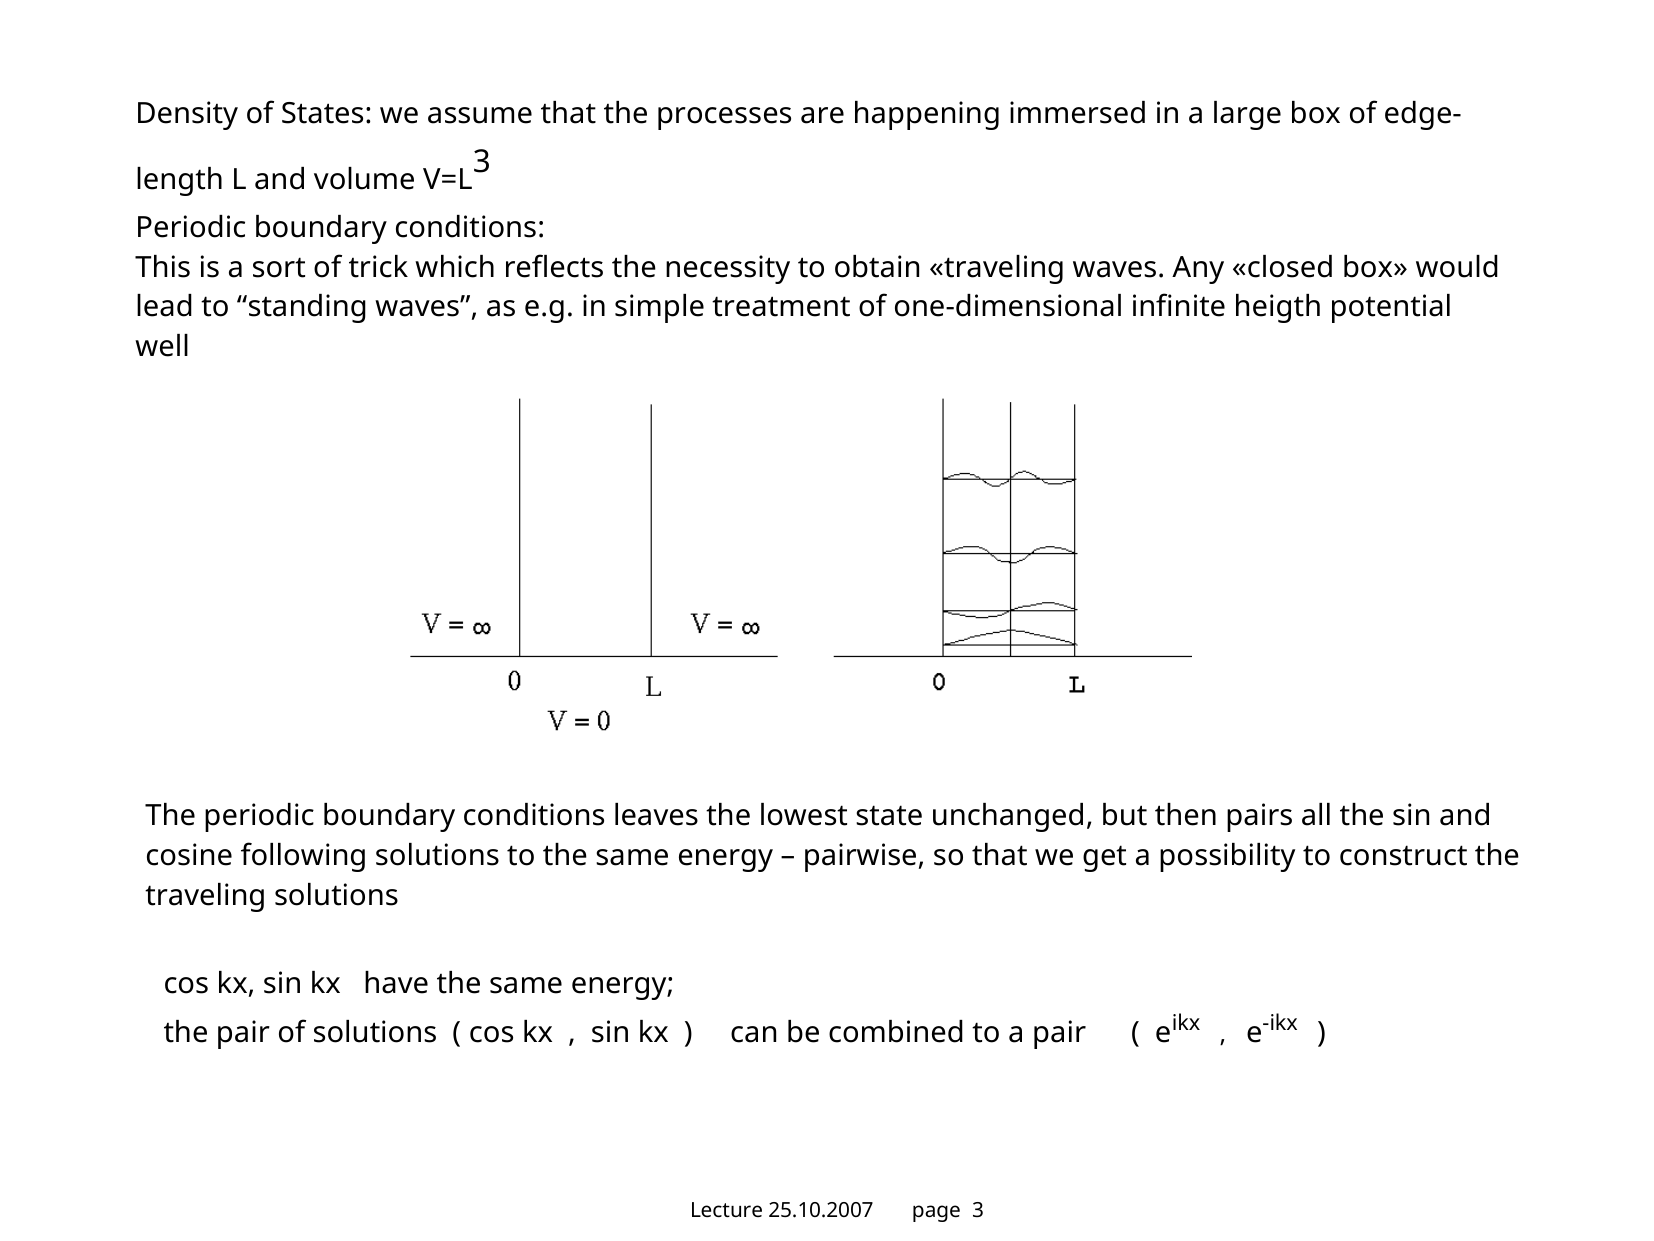

Density of States: we assume that the processes are happening immersed in a large box of edge-length L and volume V=L3
Periodic boundary conditions:
This is a sort of trick which reflects the necessity to obtain «traveling waves. Any «closed box» would lead to “standing waves”, as e.g. in simple treatment of one-dimensional infinite heigth potential well
The periodic boundary conditions leaves the lowest state unchanged, but then pairs all the sin and cosine following solutions to the same energy – pairwise, so that we get a possibility to construct the traveling solutions
cos kx, sin kx have the same energy;
the pair of solutions ( cos kx , sin kx ) can be combined to a pair ( eikx , e-ikx )